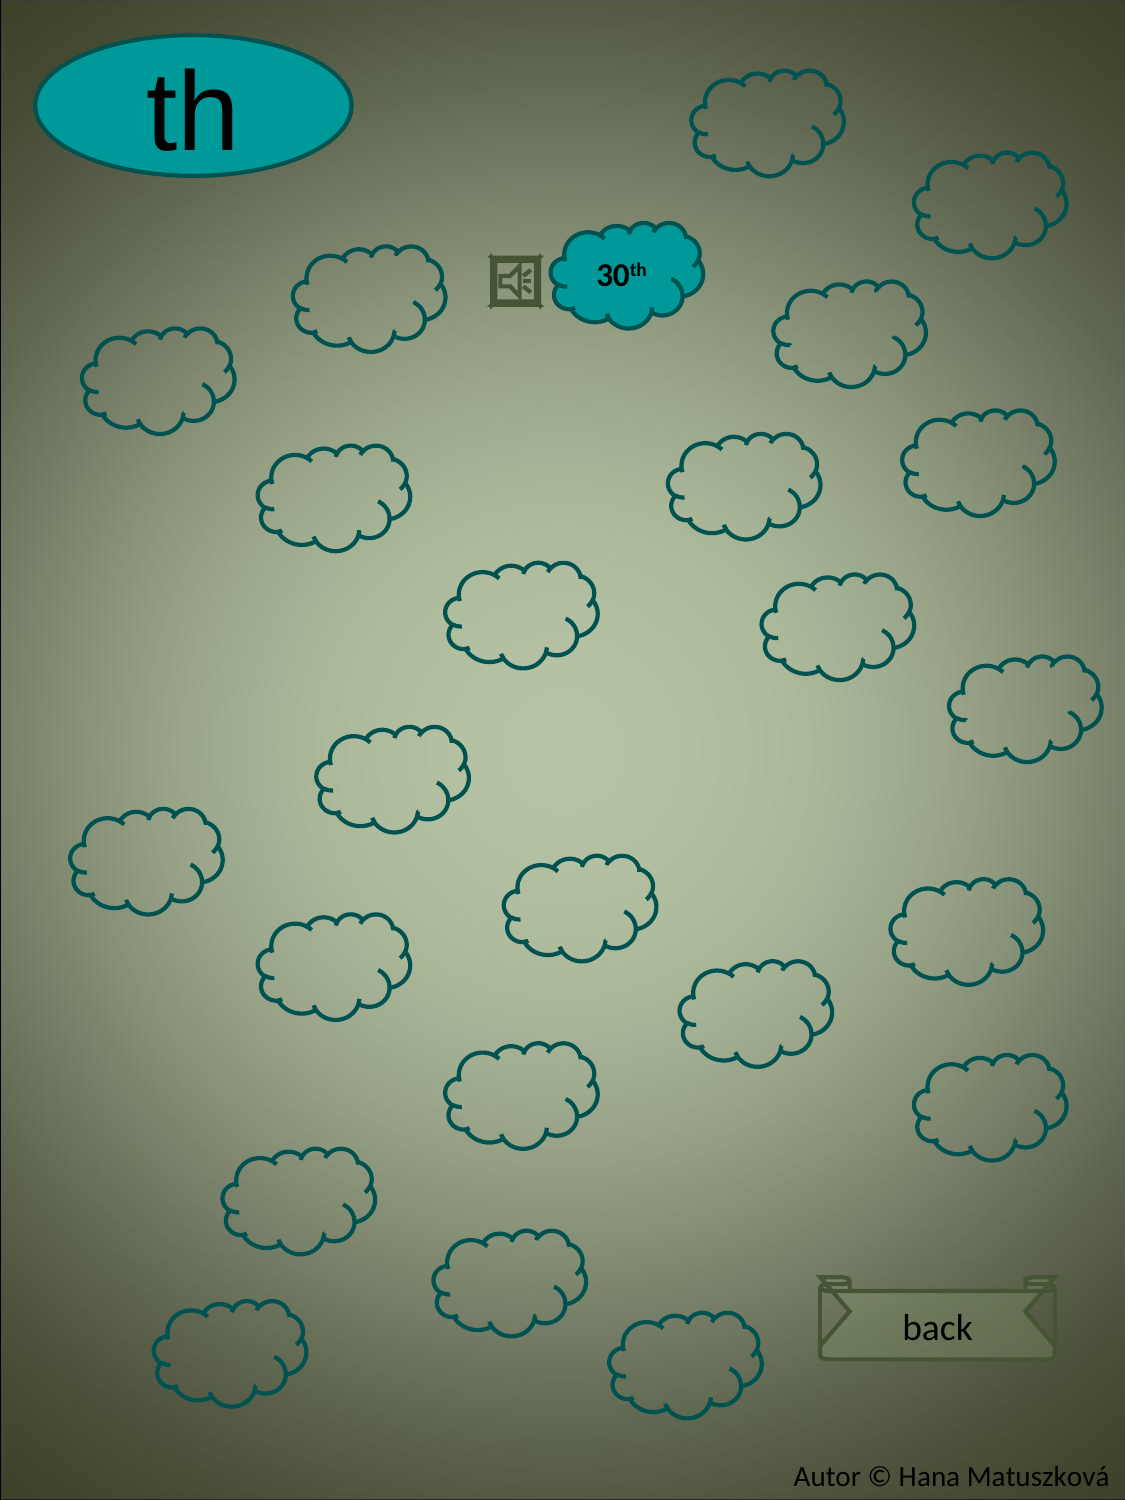

th
30th
back
Autor © Hana Matuszková